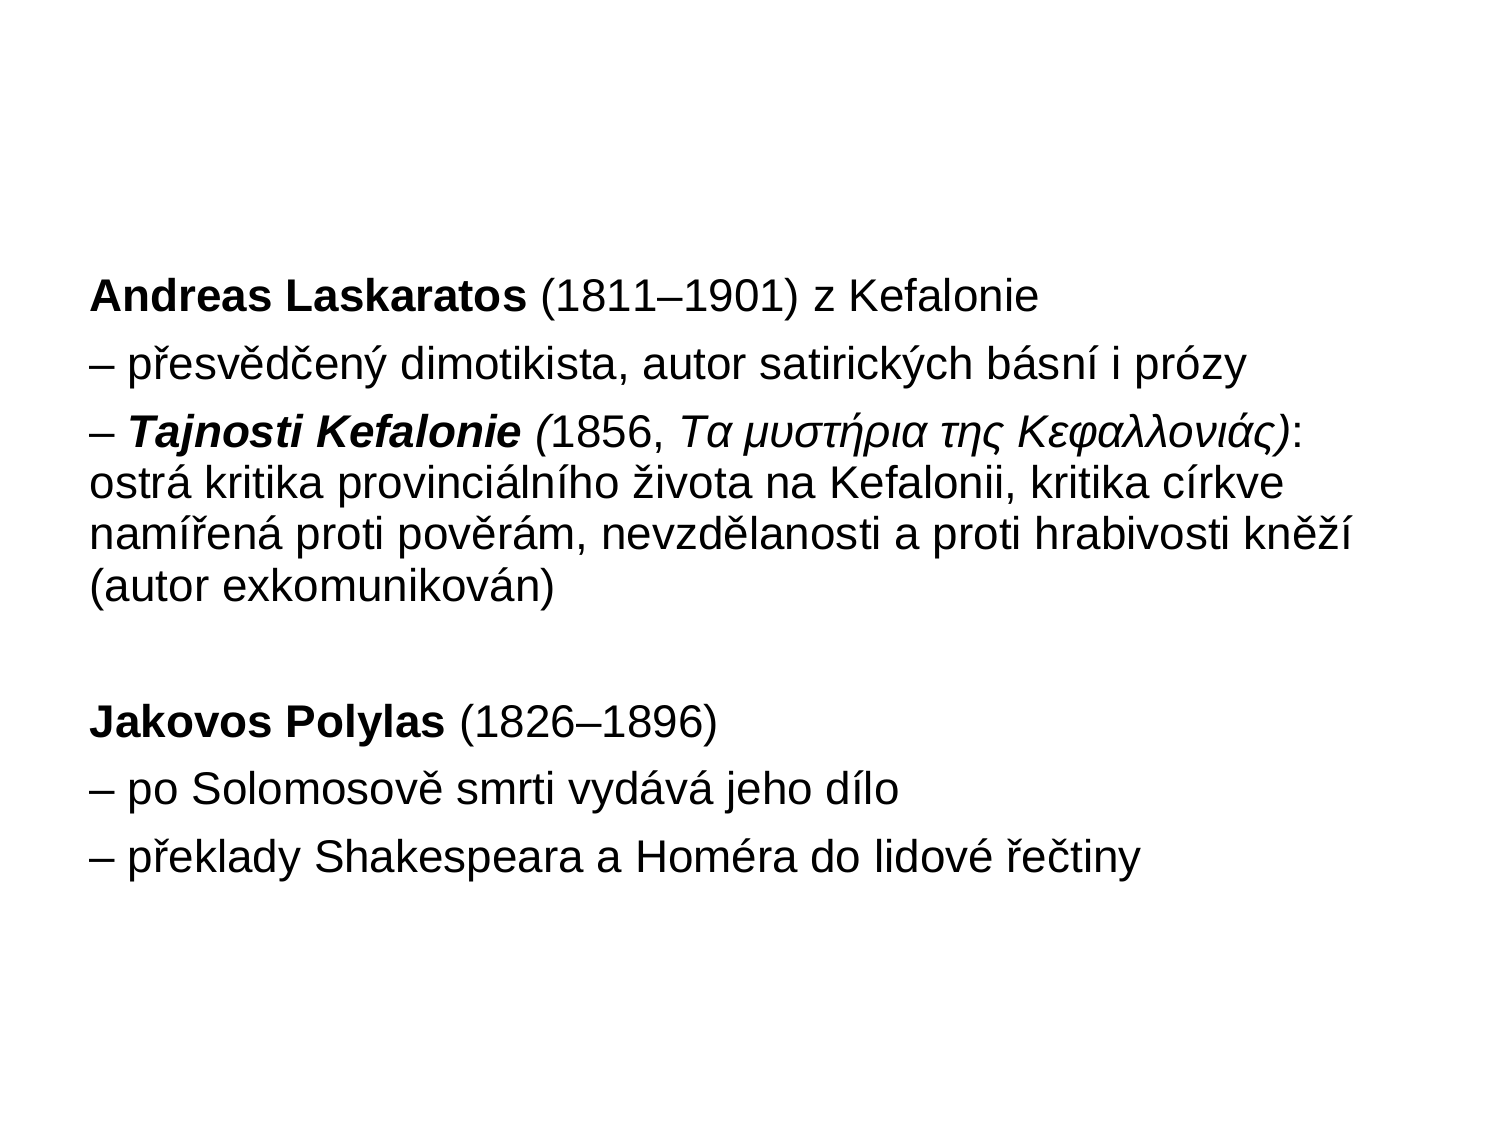

#
Andreas Laskaratos (1811–1901) z Kefalonie
– přesvědčený dimotikista, autor satirických básní i prózy
– Tajnosti Kefalonie (1856, Τα μυστήρια της Κεφαλλονιάς): ostrá kritika provinciálního života na Kefalonii, kritika církve namířená proti pověrám, nevzdělanosti a proti hrabivosti kněží (autor exkomunikován)
Jakovos Polylas (1826–1896)
– po Solomosově smrti vydává jeho dílo
– překlady Shakespeara a Homéra do lidové řečtiny